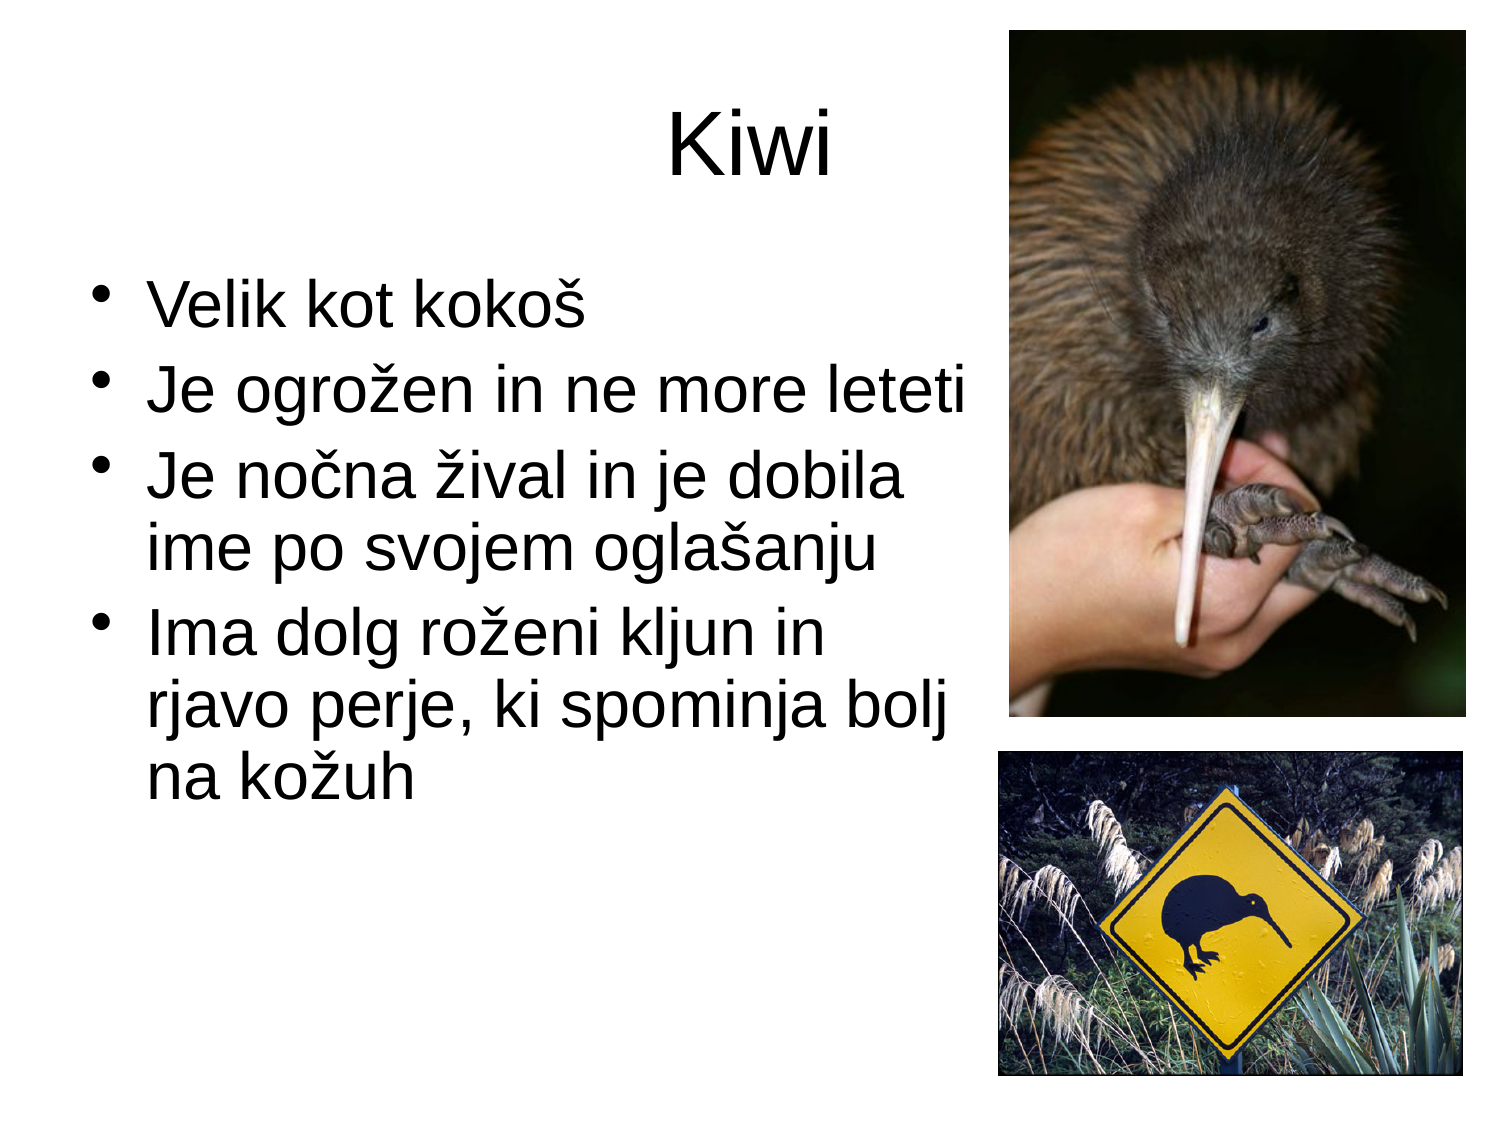

# Kiwi
Velik kot kokoš
Je ogrožen in ne more leteti
Je nočna žival in je dobila ime po svojem oglašanju
Ima dolg roženi kljun in rjavo perje, ki spominja bolj na kožuh